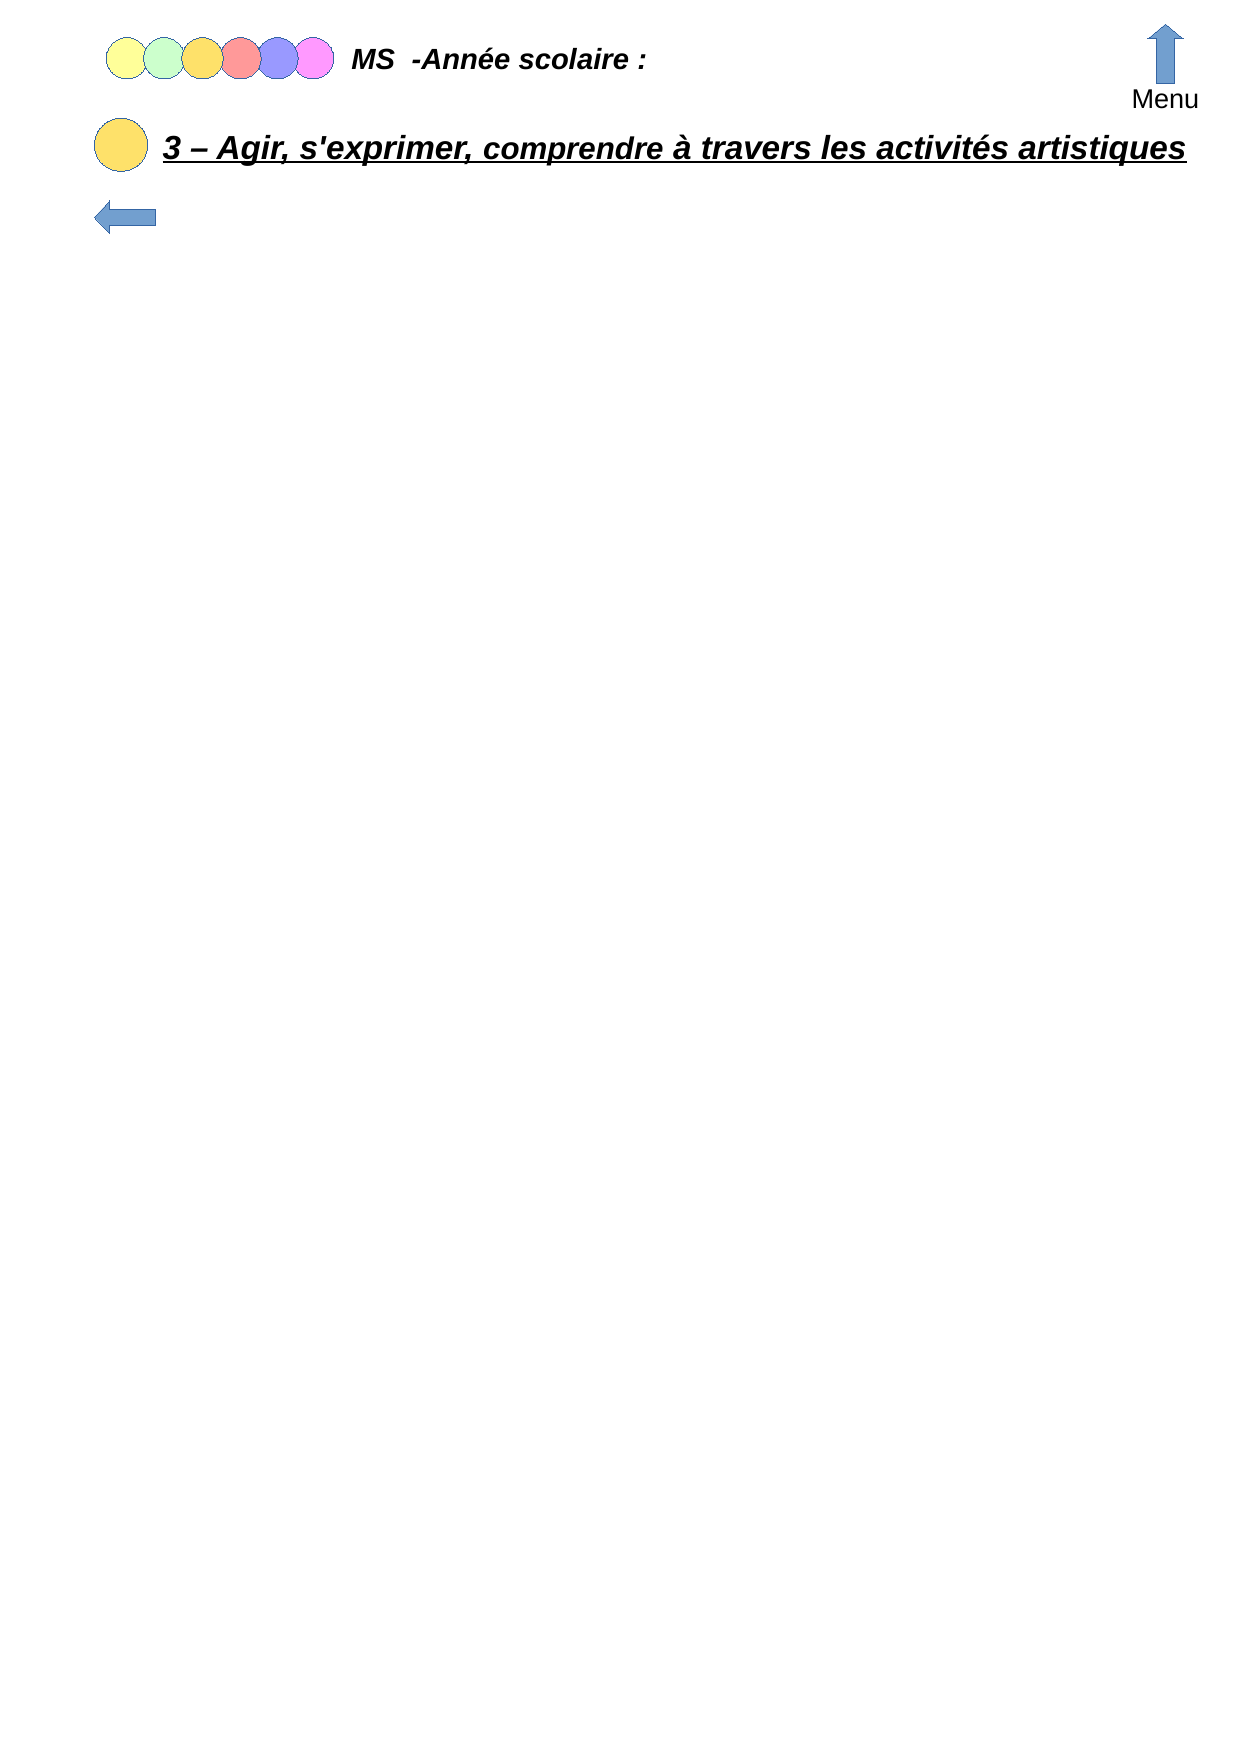

Menu
MS -Année scolaire :
3 – Agir, s'exprimer, comprendre à travers les activités artistiques